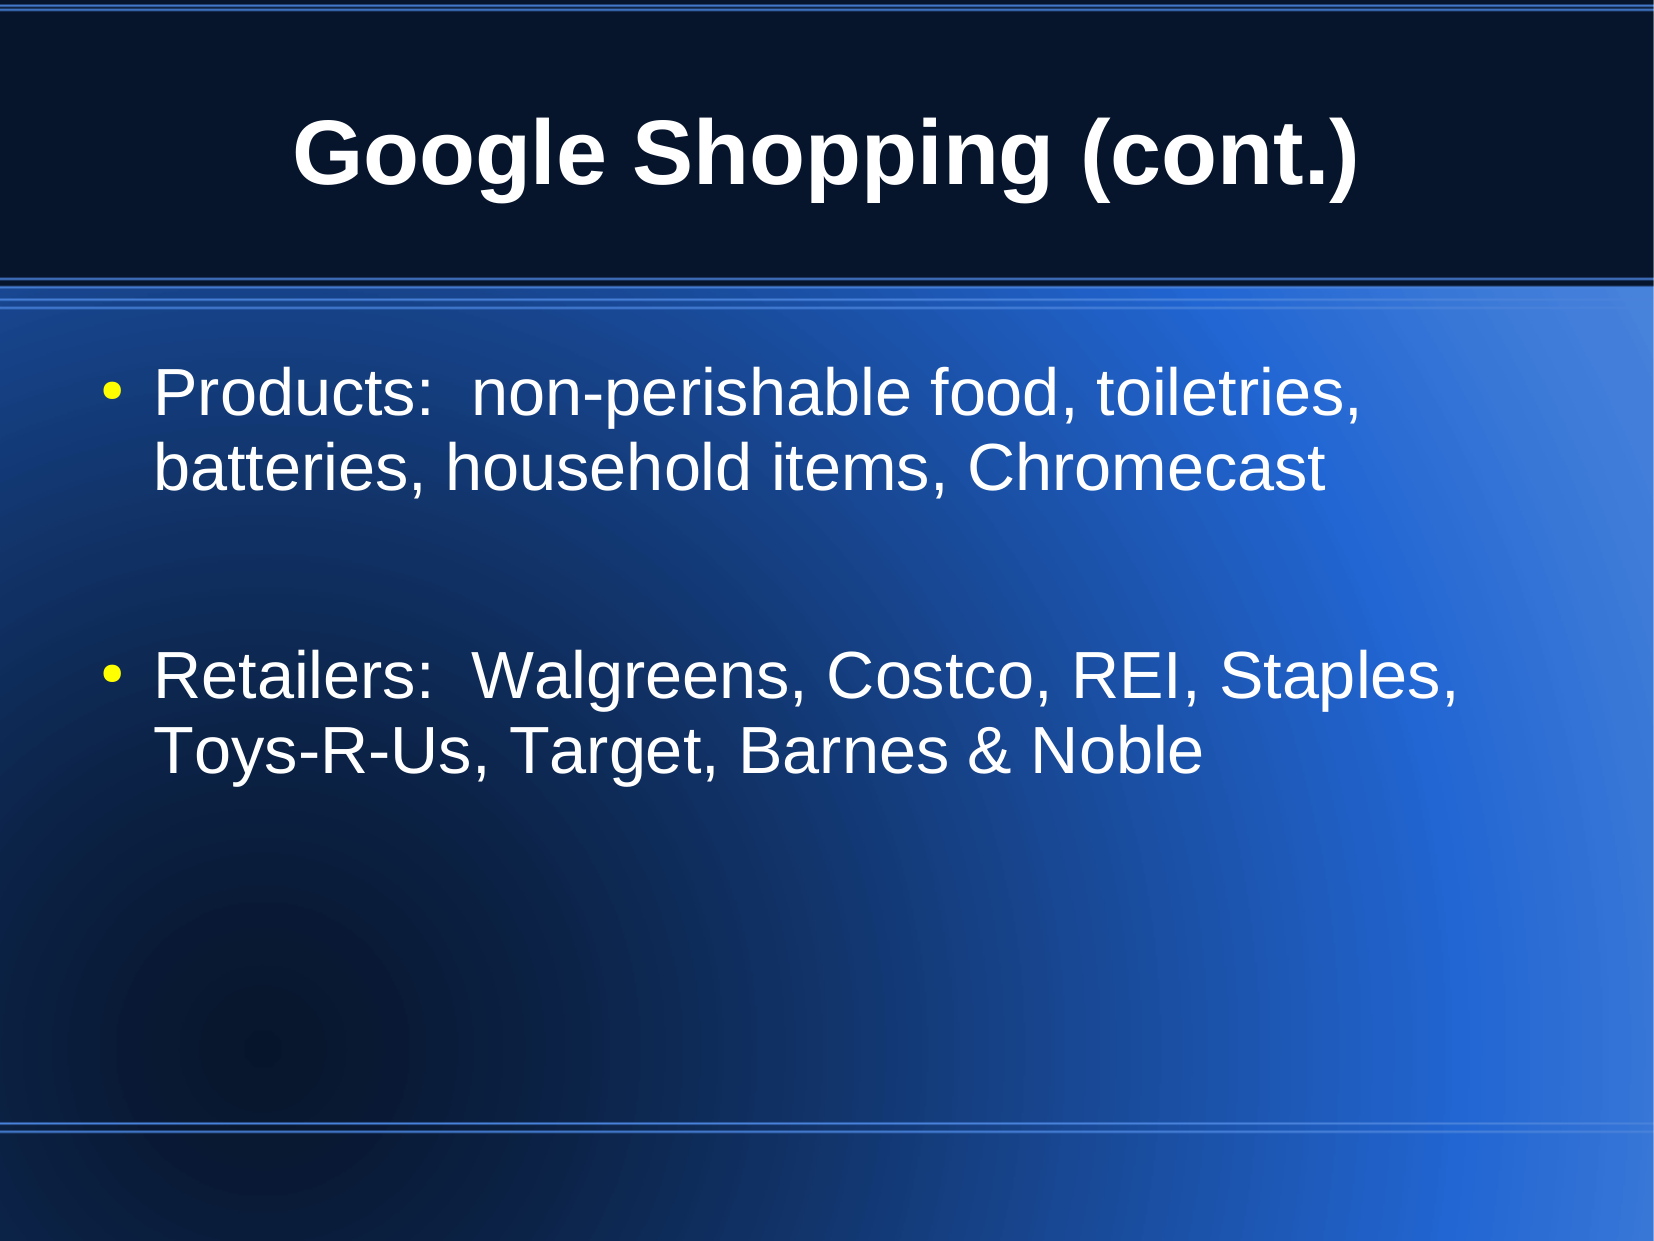

# Google Shopping (cont.)
Products: non-perishable food, toiletries, batteries, household items, Chromecast
Retailers: Walgreens, Costco, REI, Staples, Toys-R-Us, Target, Barnes & Noble